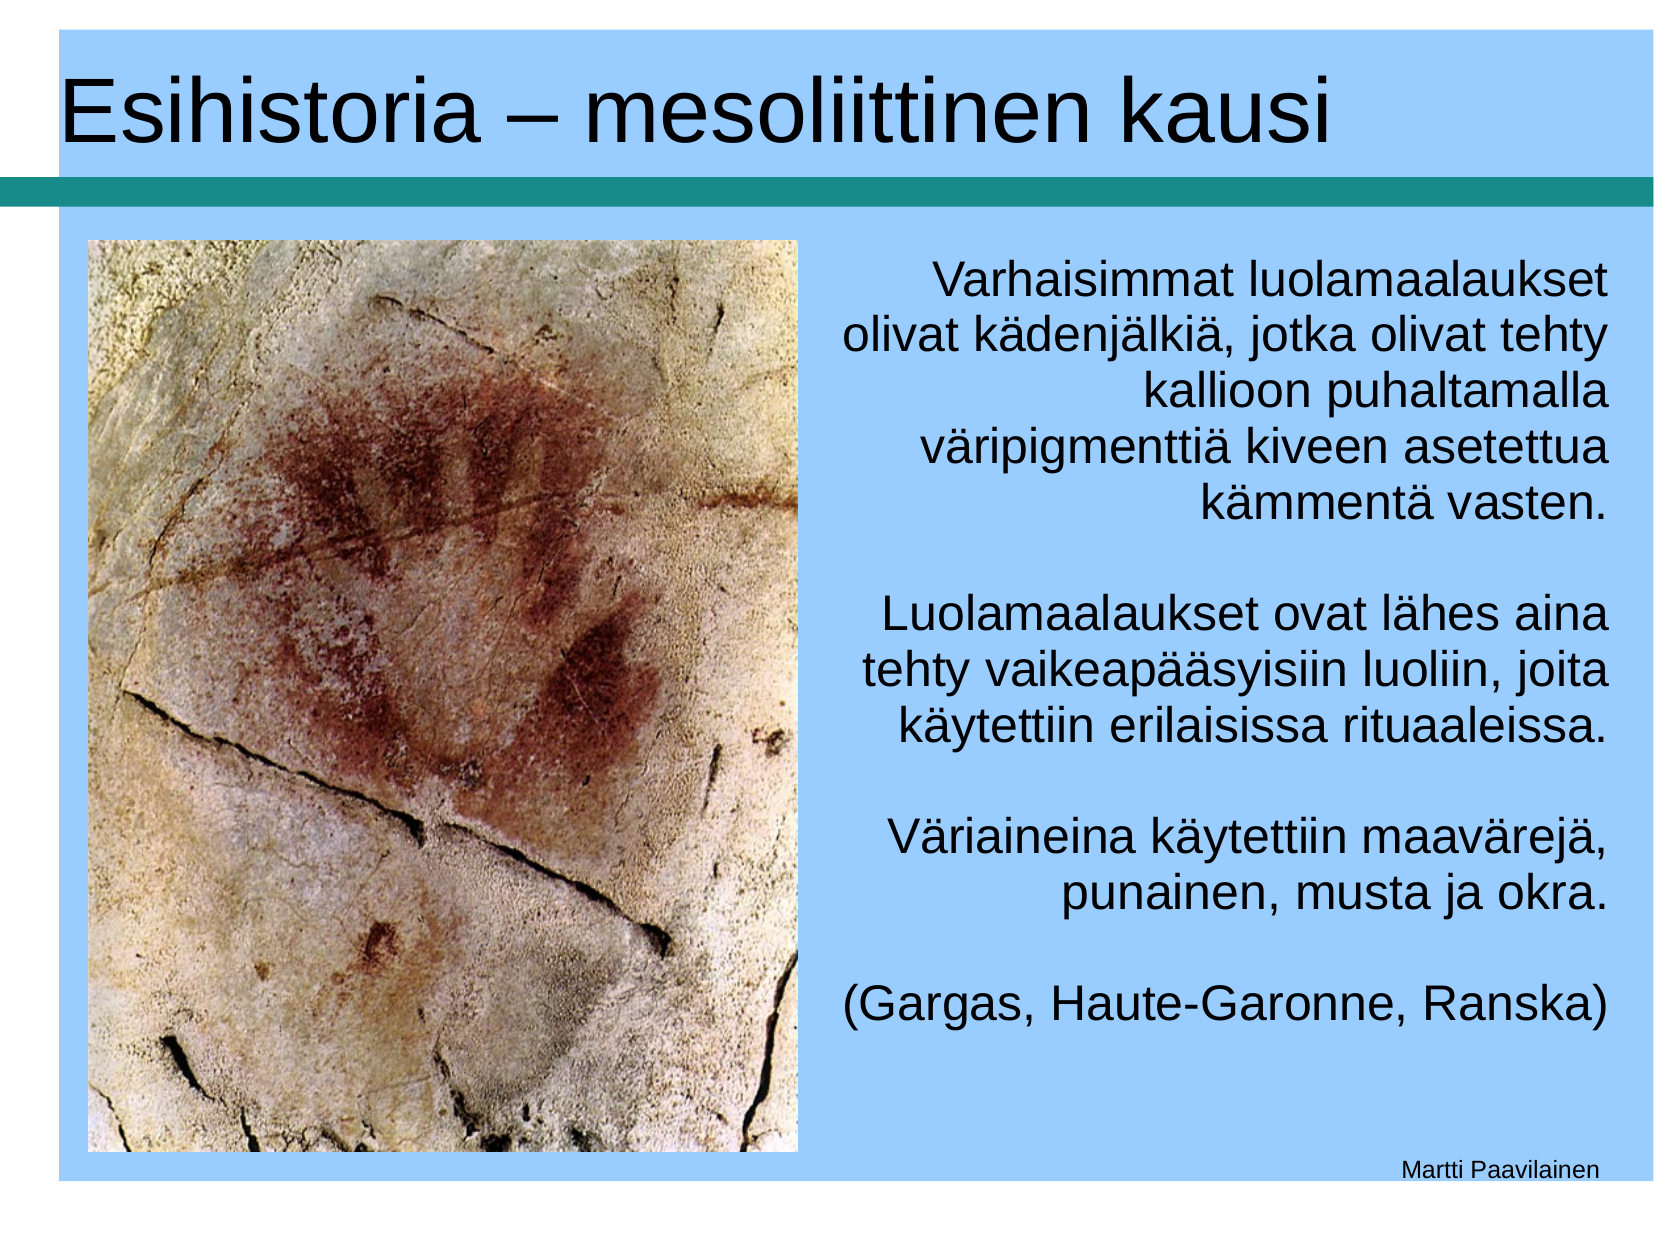

# Esihistoria – mesoliittinen kausi
Varhaisimmat luolamaalaukset olivat kädenjälkiä, jotka olivat tehty kallioon puhaltamalla väripigmenttiä kiveen asetettua kämmentä vasten.
Luolamaalaukset ovat lähes aina tehty vaikeapääsyisiin luoliin, joita käytettiin erilaisissa rituaaleissa.
Väriaineina käytettiin maavärejä, punainen, musta ja okra.
(Gargas, Haute-Garonne, Ranska)
Martti Paavilainen